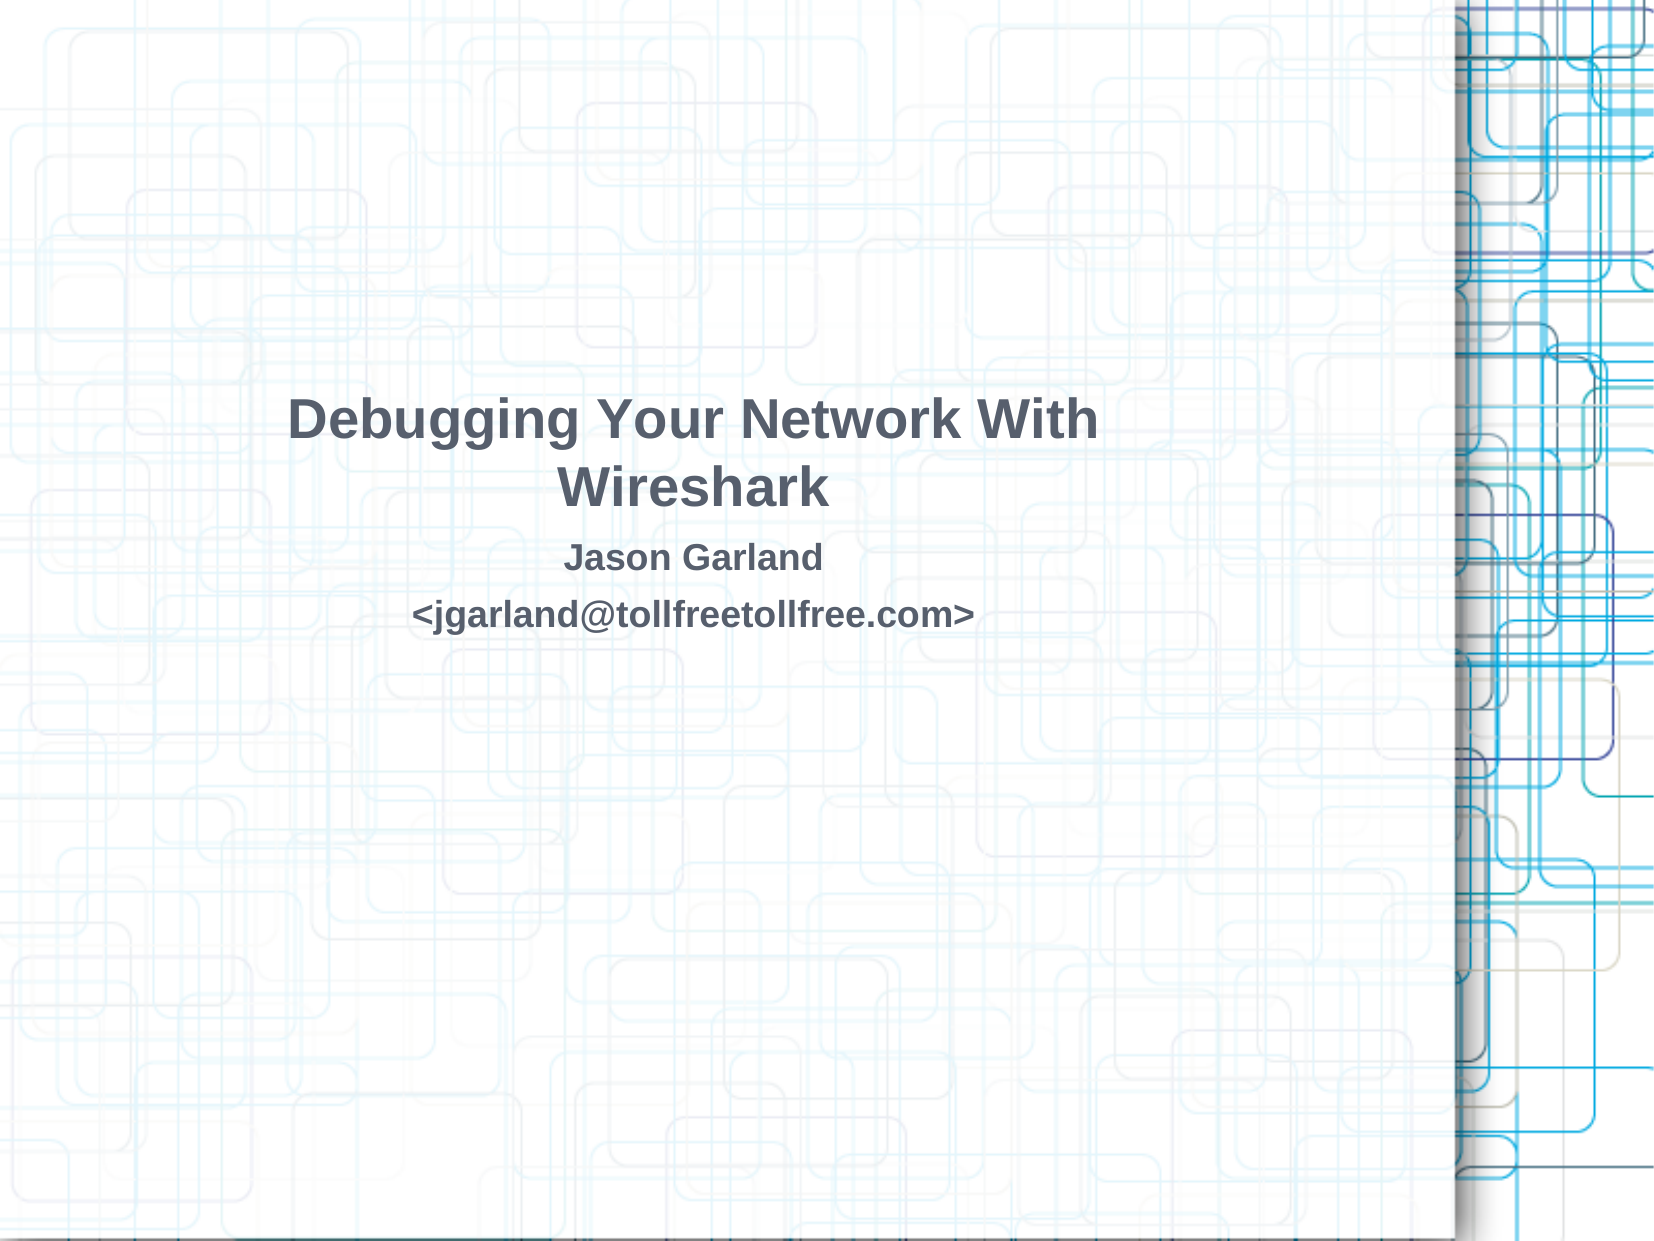

# Debugging Your Network With Wireshark
Jason Garland
<jgarland@tollfreetollfree.com>